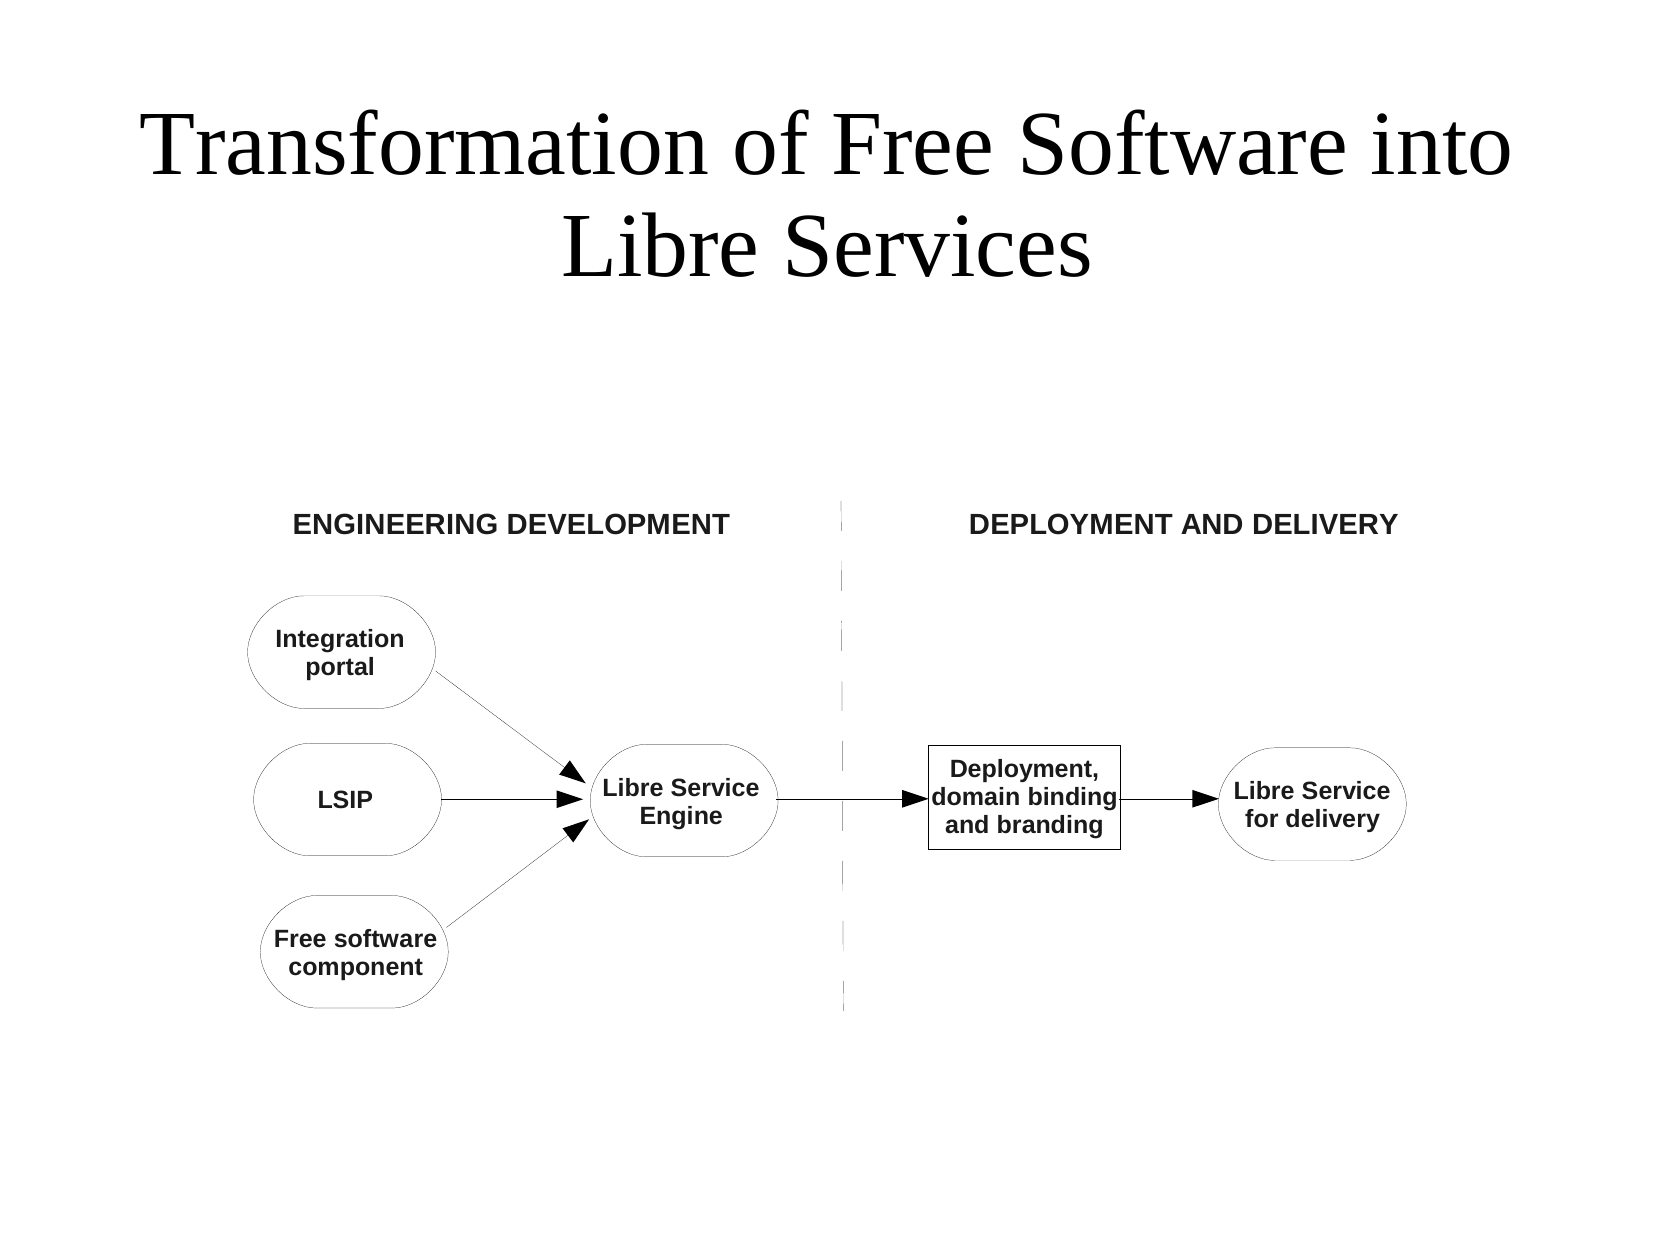

# Transformation of Free Software into Libre Services